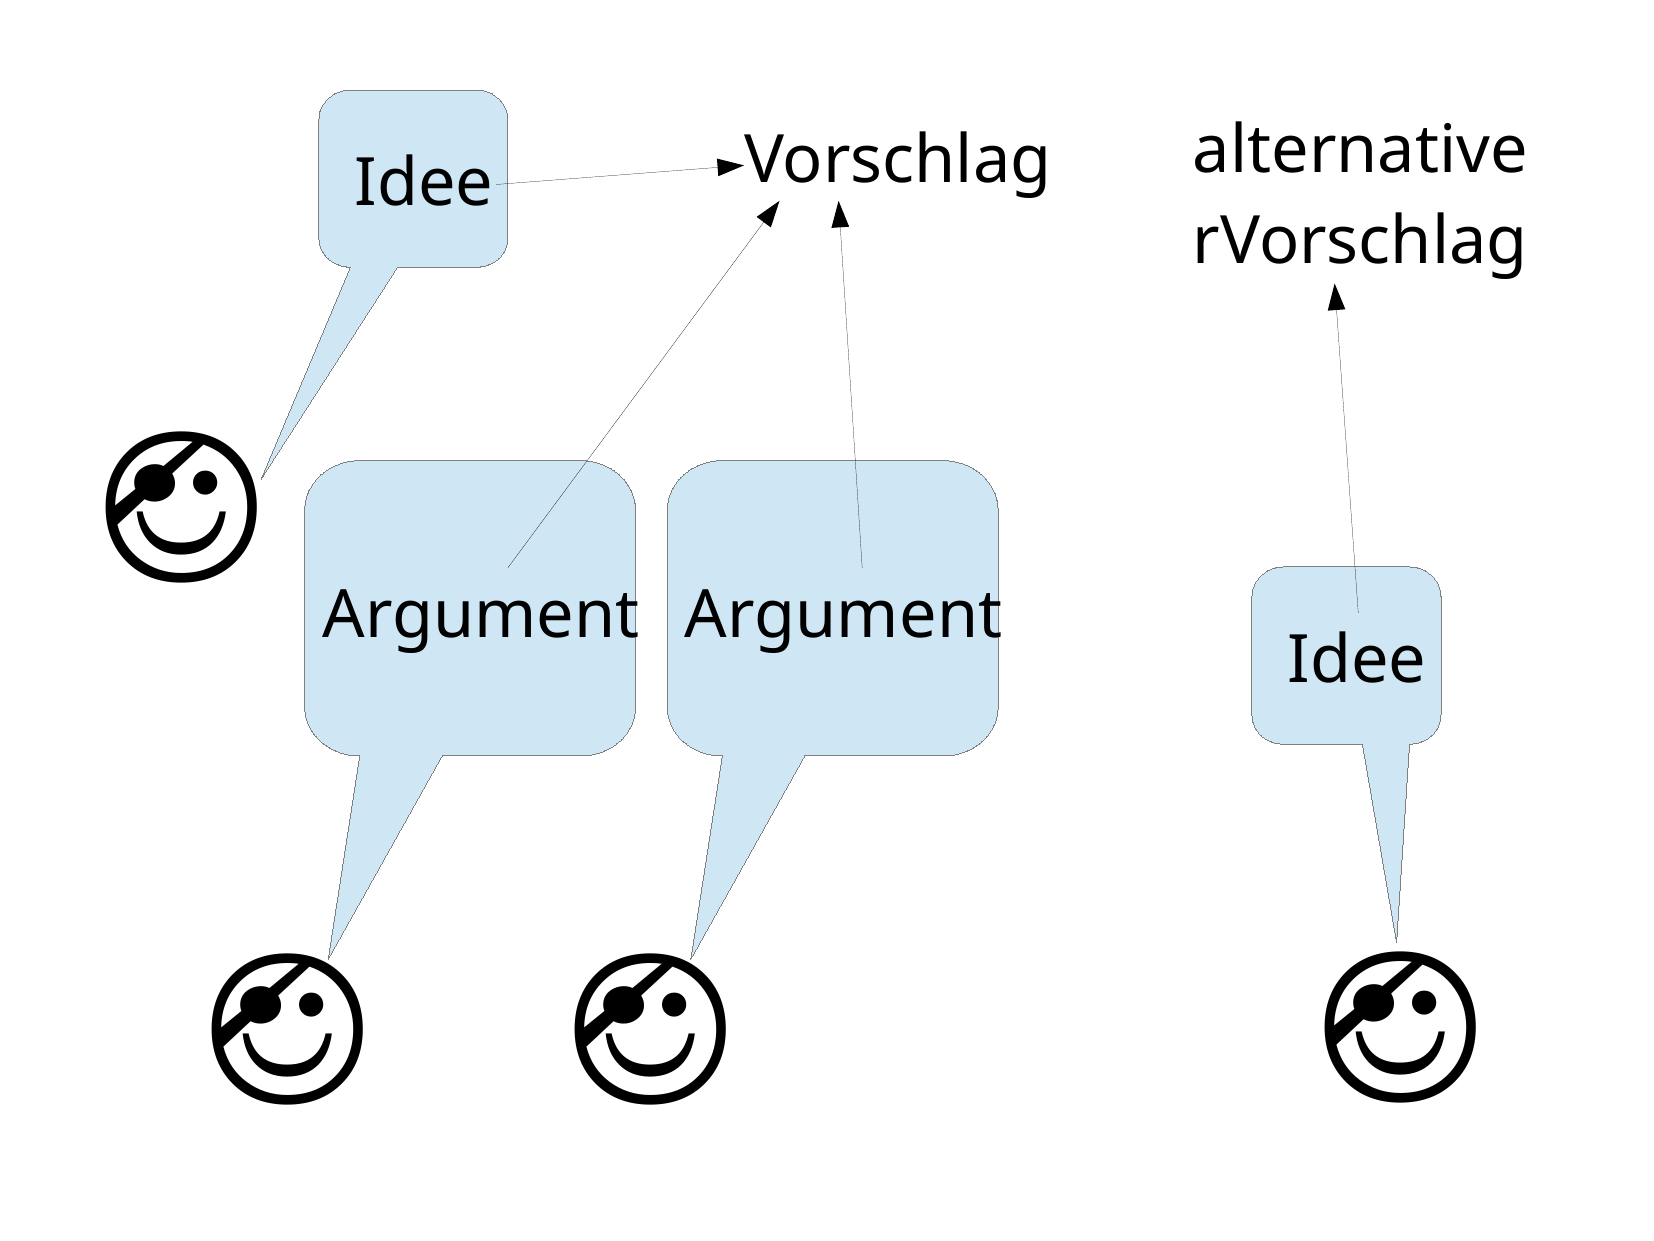

alternativerVorschlag
Vorschlag
Idee

Argument
Argument
Idee


